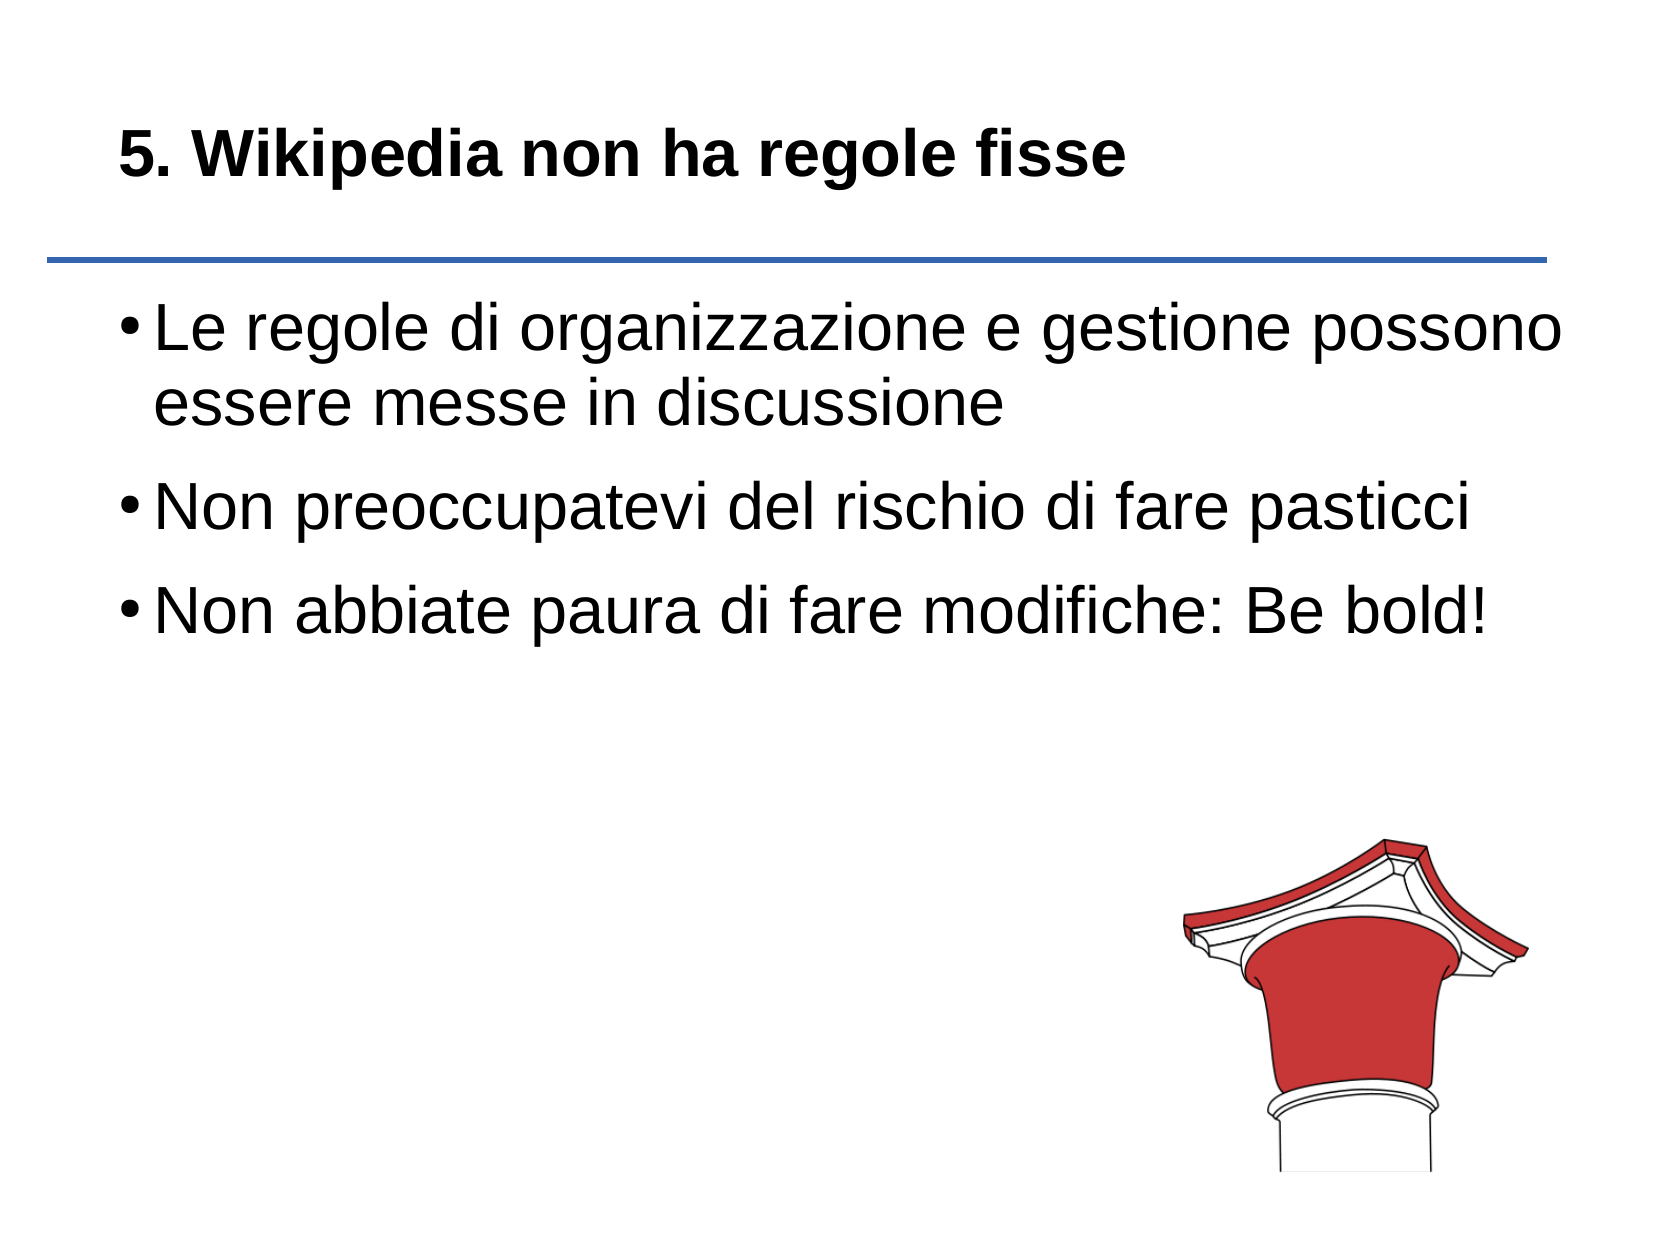

# 5. Wikipedia non ha regole fisse
Le regole di organizzazione e gestione possono essere messe in discussione
Non preoccupatevi del rischio di fare pasticci
Non abbiate paura di fare modifiche: Be bold!